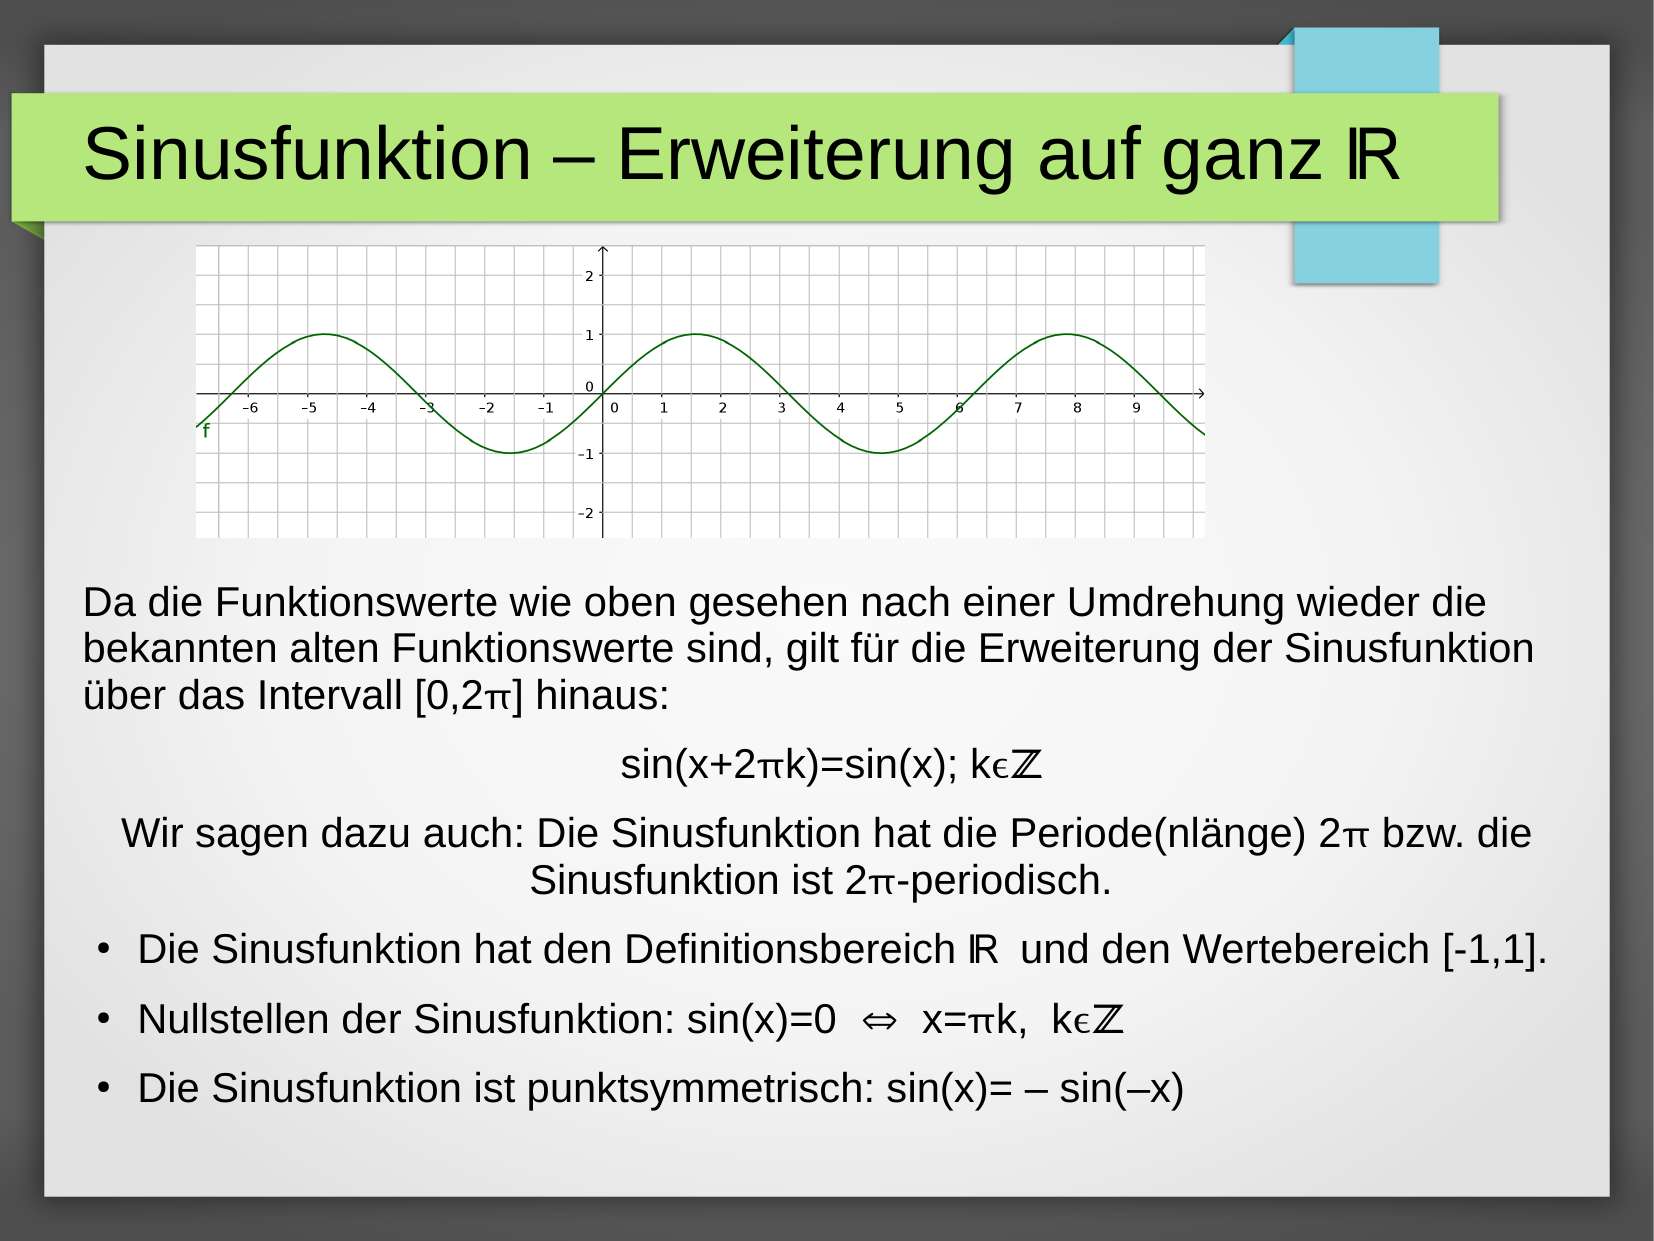

# Sinusfunktion – Erweiterung auf ganz ℝ
Da die Funktionswerte wie oben gesehen nach einer Umdrehung wieder die bekannten alten Funktionswerte sind, gilt für die Erweiterung der Sinusfunktion über das Intervall [0,2] hinaus:
 sin(x+2k)=sin(x); kϵℤ
Wir sagen dazu auch: Die Sinusfunktion hat die Periode(nlänge) 2 bzw. die Sinusfunktion ist 2-periodisch.
Die Sinusfunktion hat den Definitionsbereich ℝ und den Wertebereich [-1,1].
Nullstellen der Sinusfunktion: sin(x)=0  x=k, kϵℤ
Die Sinusfunktion ist punktsymmetrisch: sin(x)= – sin(–x)